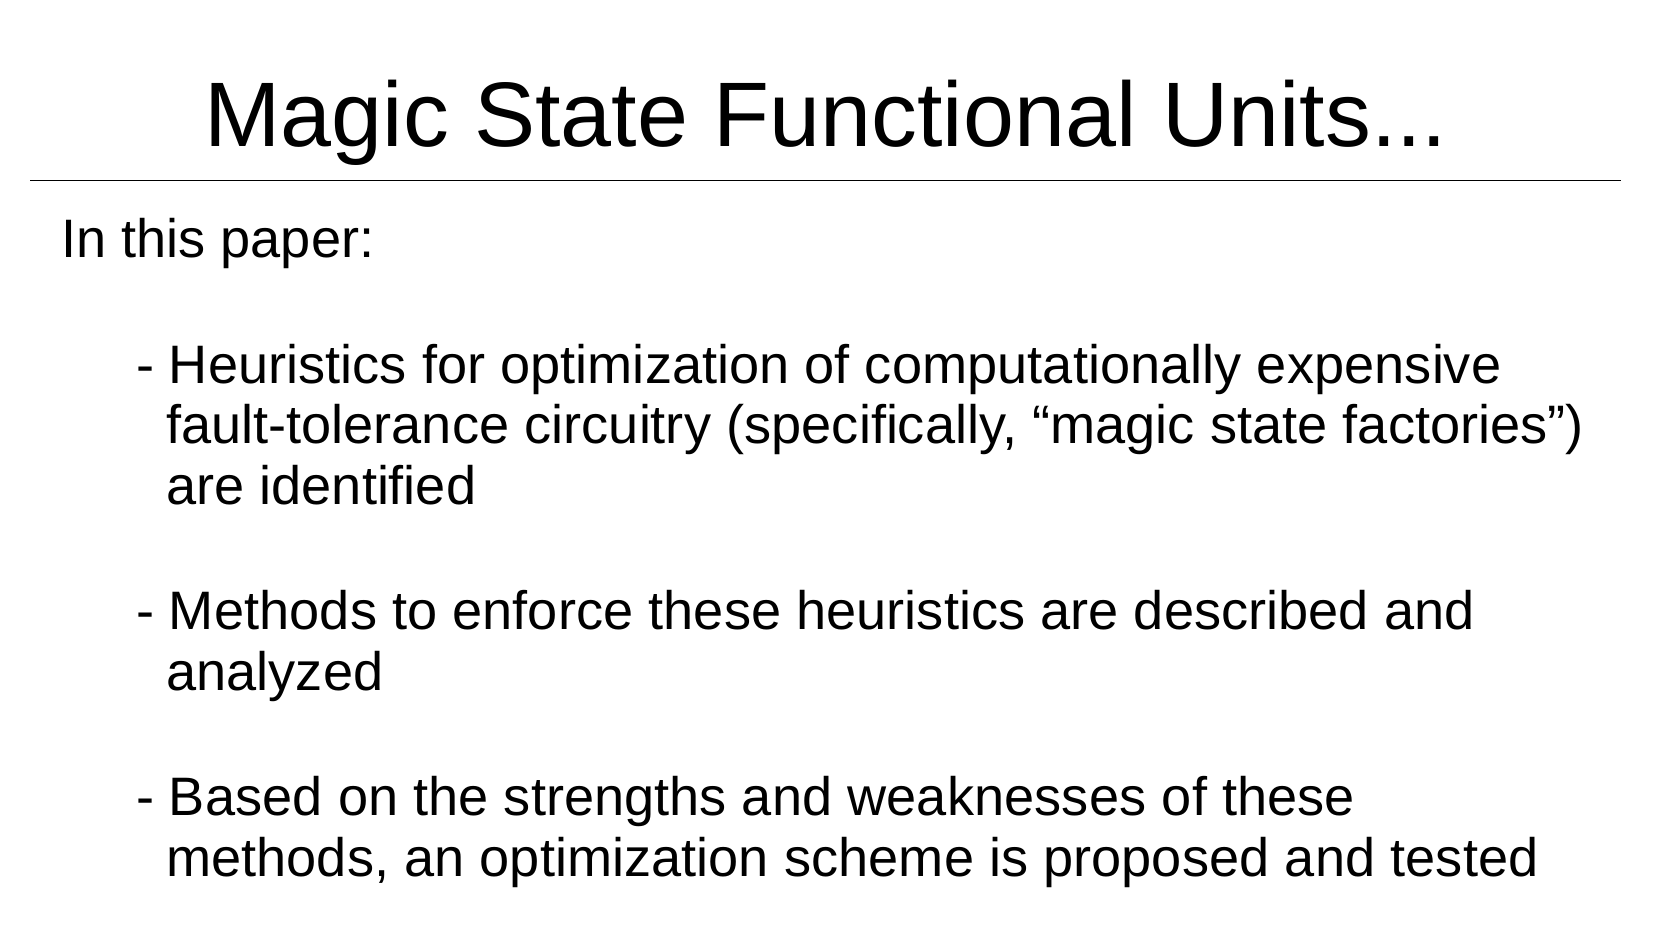

# Magic State Functional Units...
In this paper:
	- Heuristics for optimization of computationally expensive fault-tolerance circuitry (specifically, “magic state factories”) are identified
 - Methods to enforce these heuristics are described and analyzed
 - Based on the strengths and weaknesses of these methods, an optimization scheme is proposed and tested